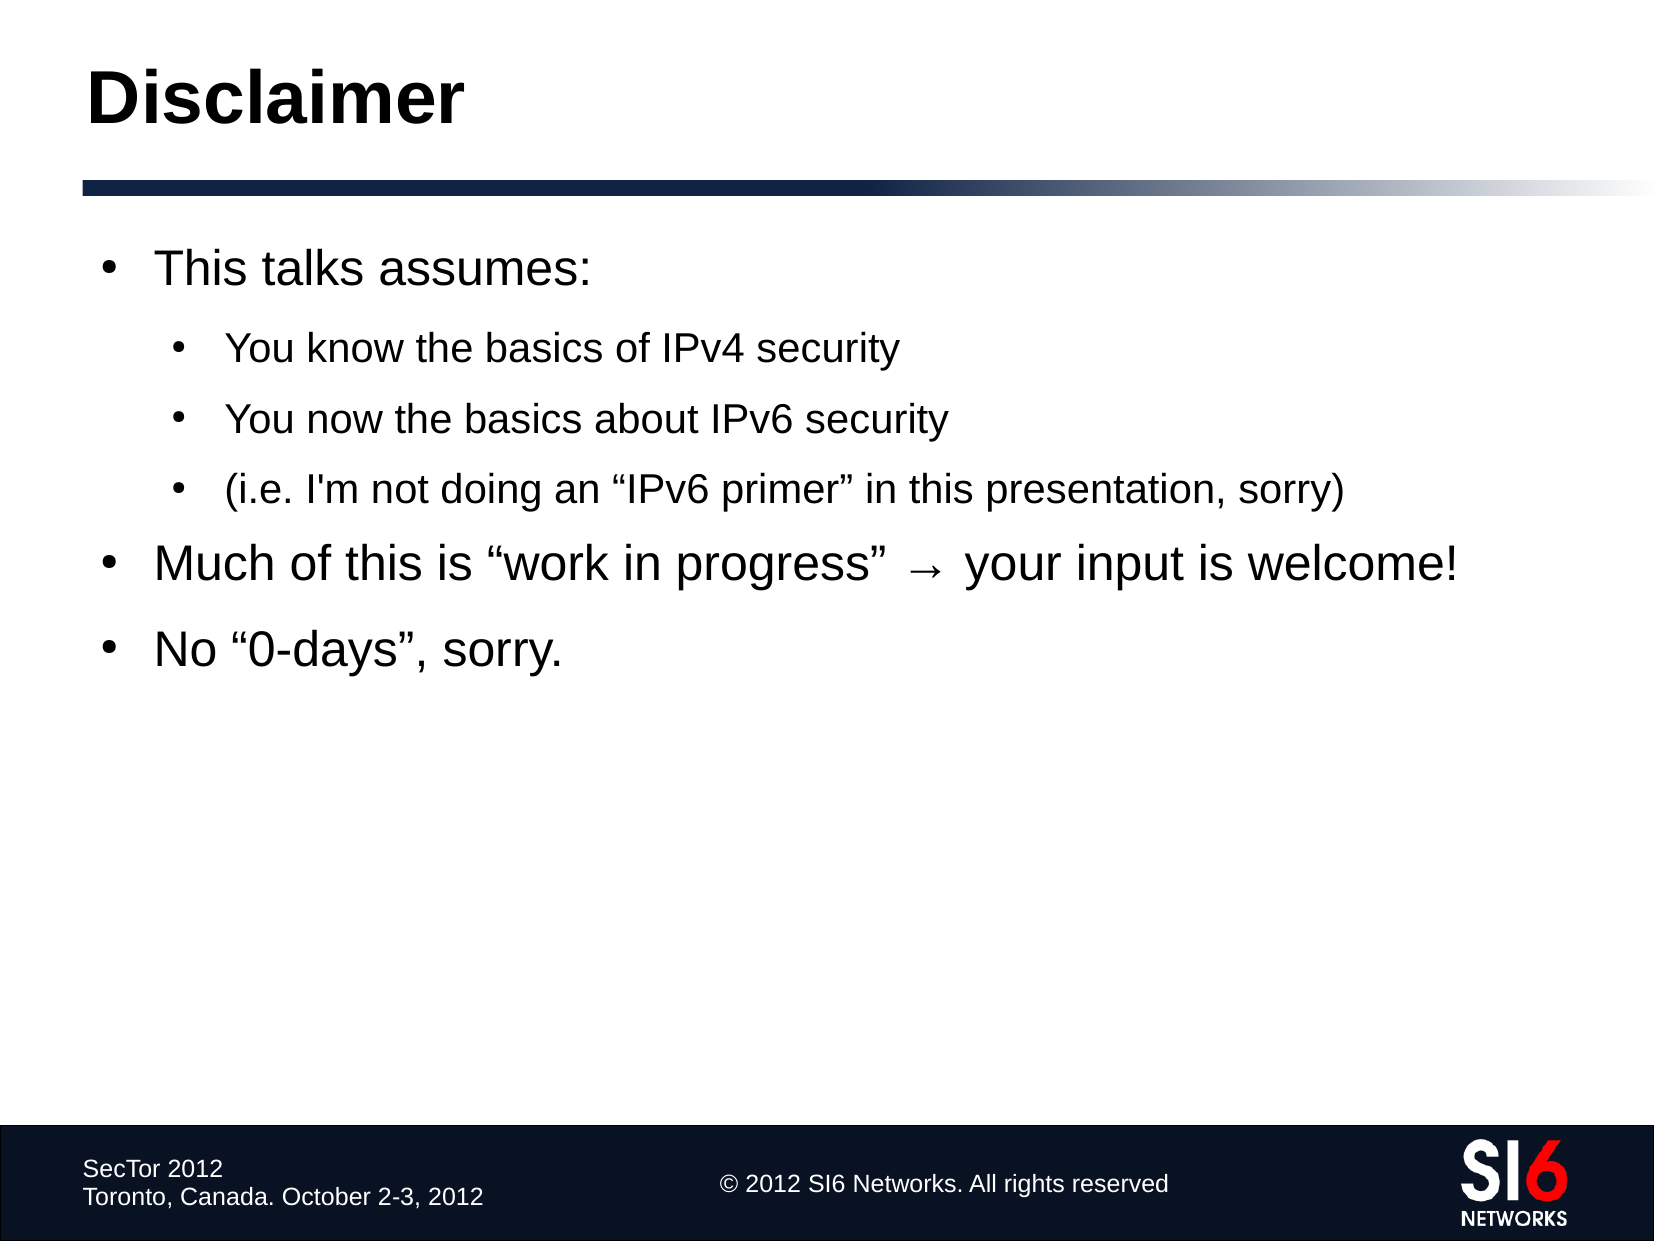

# Disclaimer
This talks assumes:
You know the basics of IPv4 security
You now the basics about IPv6 security
(i.e. I'm not doing an “IPv6 primer” in this presentation, sorry)
Much of this is “work in progress” → your input is welcome!
No “0-days”, sorry.